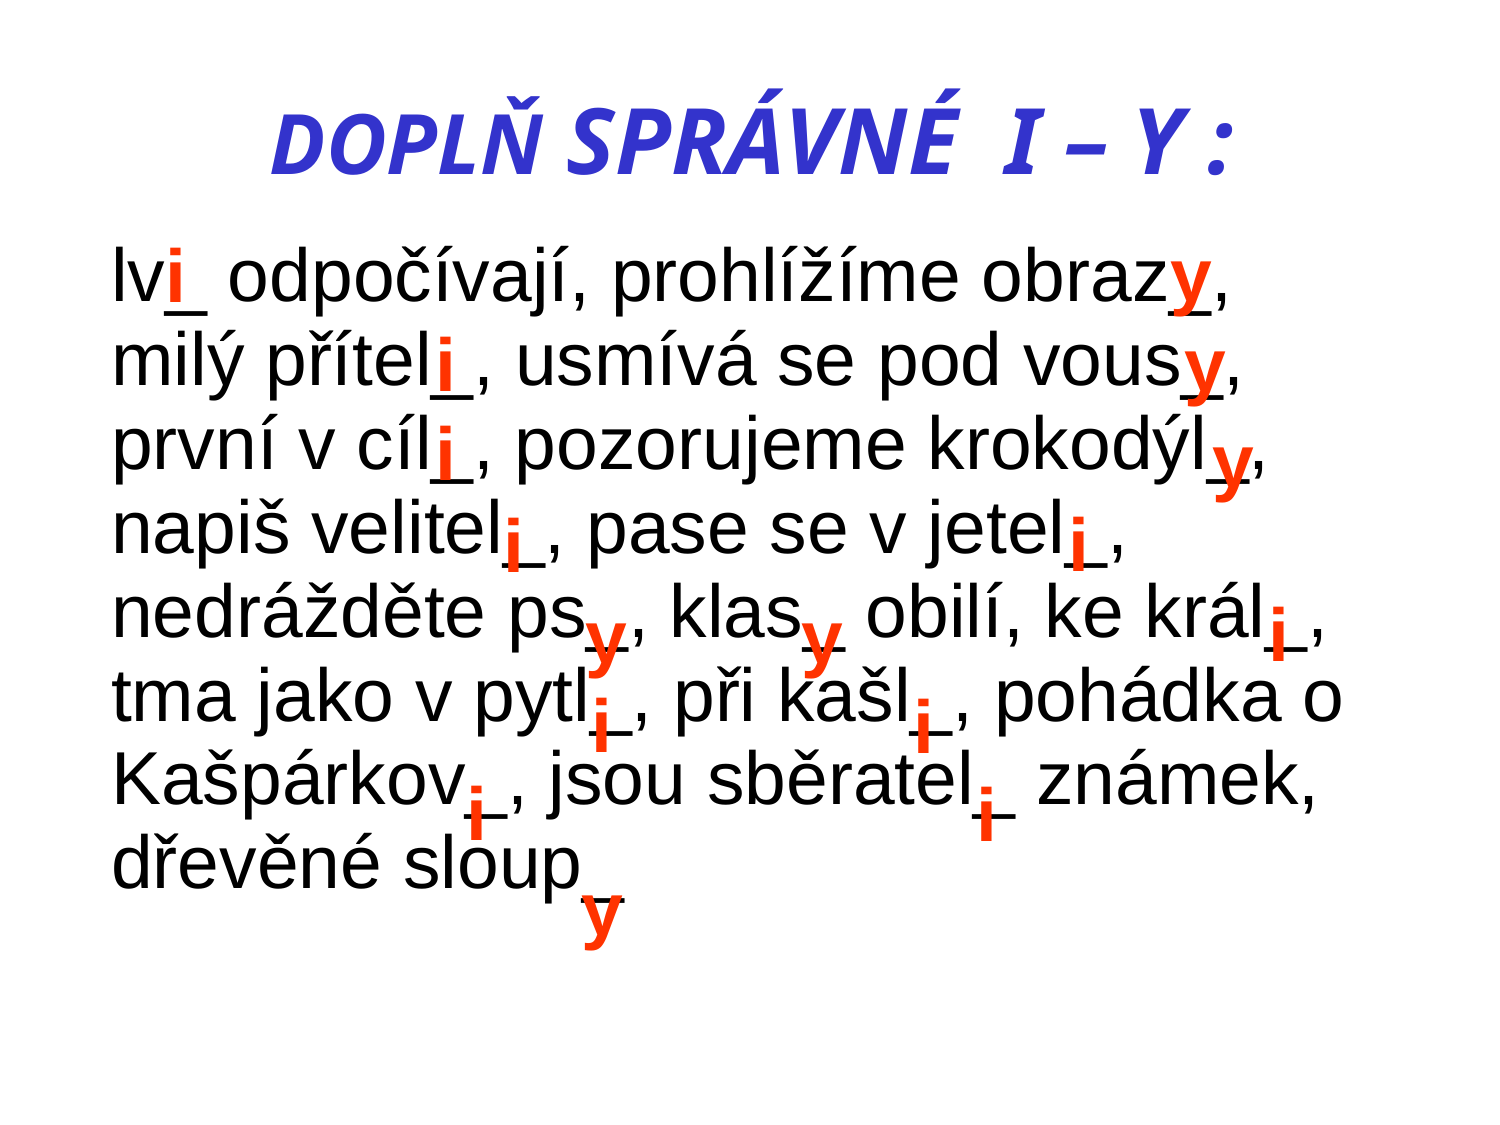

DOPLŇ SPRÁVNÉ I – Y :
# lv_ odpočívají, prohlížíme obraz_, milý přítel_, usmívá se pod vous_, první v cíl_, pozorujeme krokodýl_, napiš velitel_, pase se v jetel_, nedrážděte ps_, klas_ obilí, ke král_, tma jako v pytl_, při kašl_, pohádka o Kašpárkov_, jsou sběratel_ známek, dřevěné sloup_
y
i
y
i
i
y
i
i
i
y
y
i
i
i
i
y